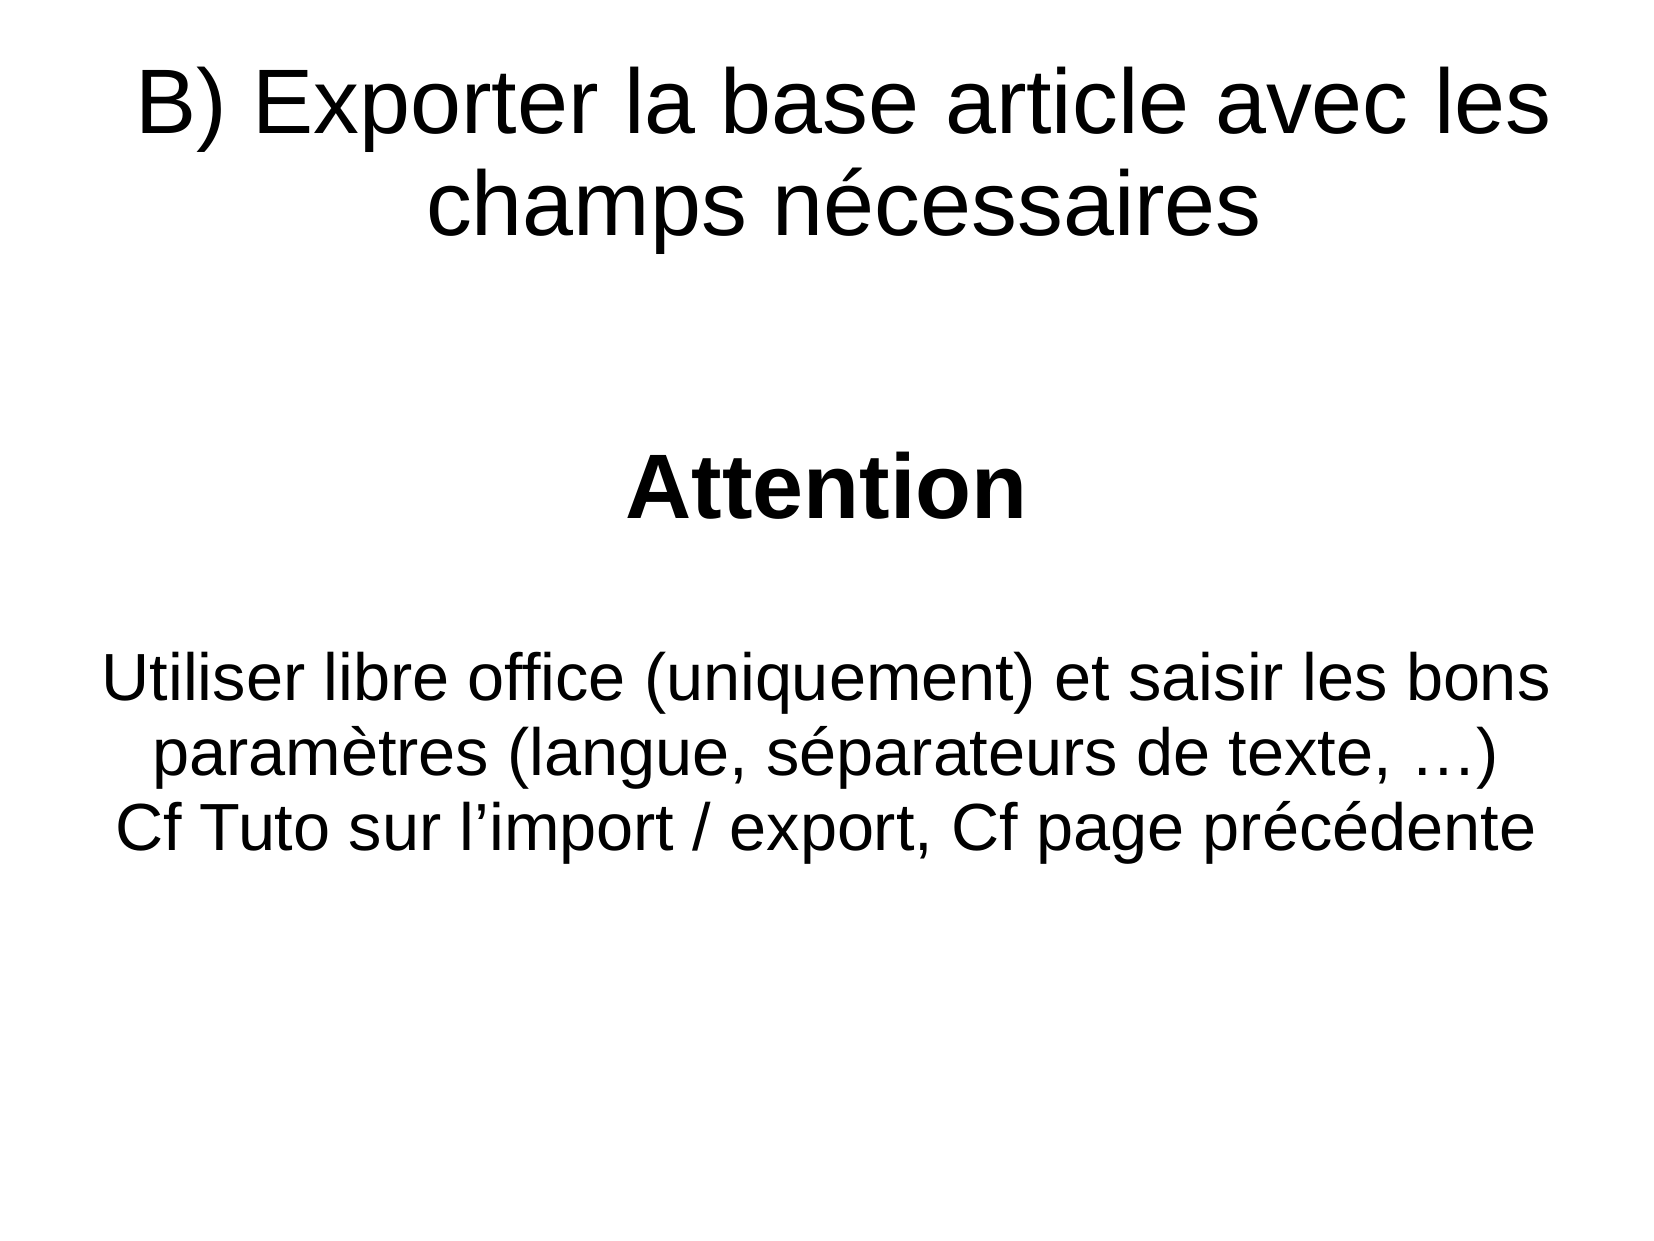

# B) Exporter la base article avec les champs nécessaires
Attention
Utiliser libre office (uniquement) et saisir les bons paramètres (langue, séparateurs de texte, …)
Cf Tuto sur l’import / export, Cf page précédente